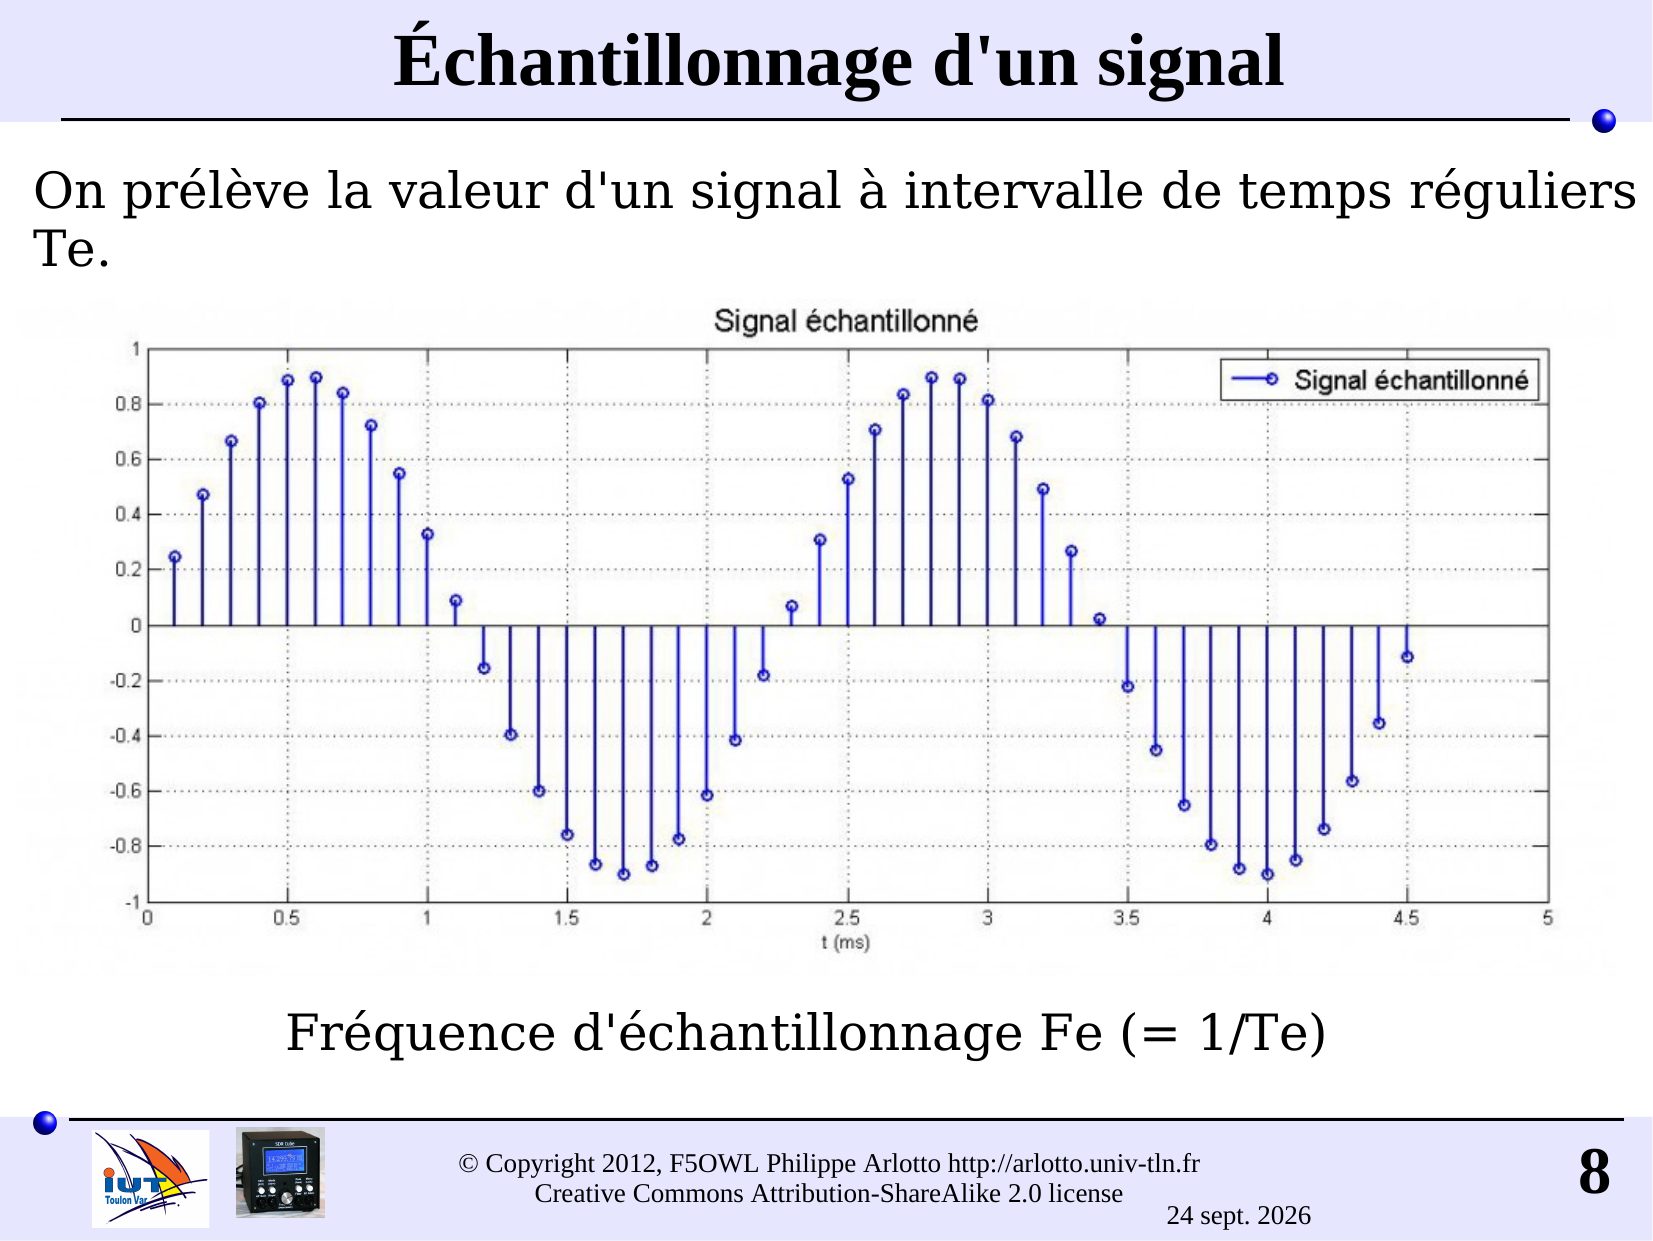

# Échantillonnage d'un signal
On prélève la valeur d'un signal à intervalle de temps réguliers
Te.
Fréquence d'échantillonnage Fe (= 1/Te)